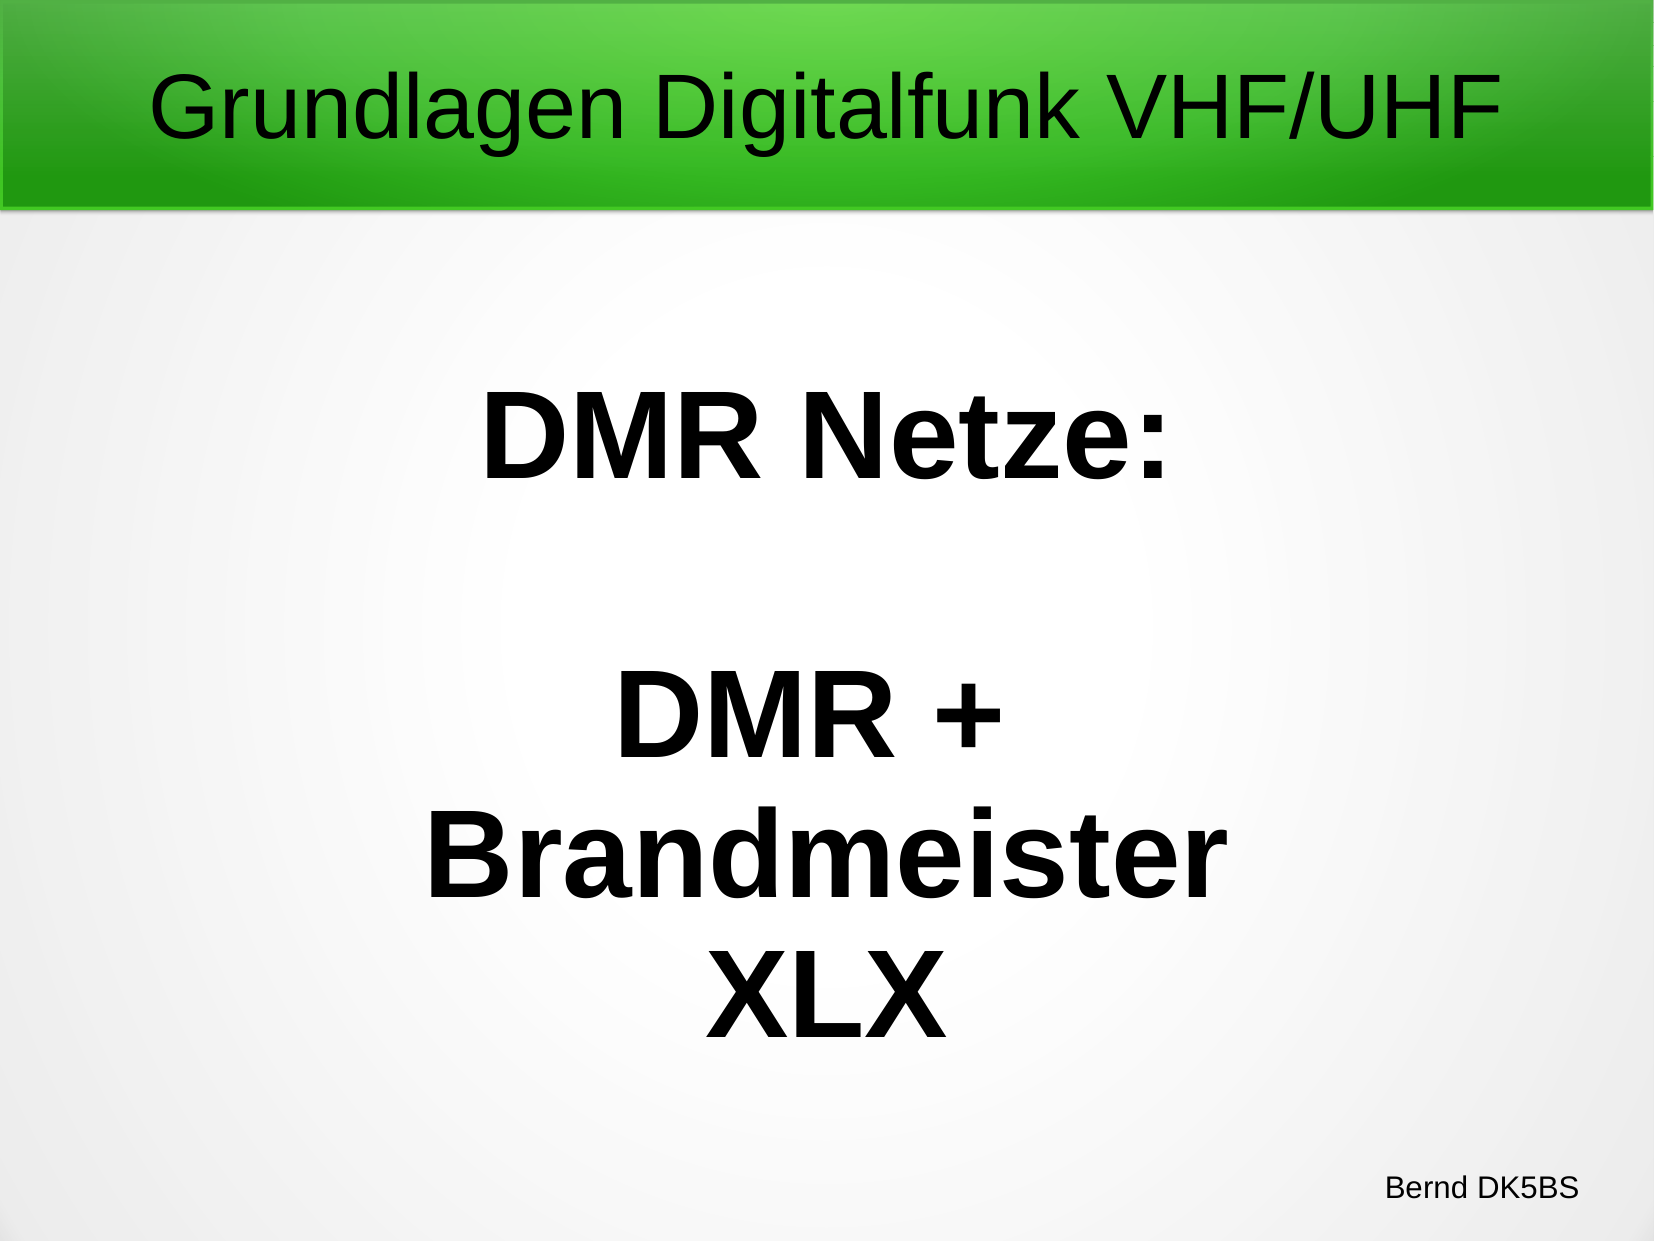

# Grundlagen Digitalfunk VHF/UHF
DMR Netze:
DMR +
Brandmeister
XLX
Bernd DK5BS